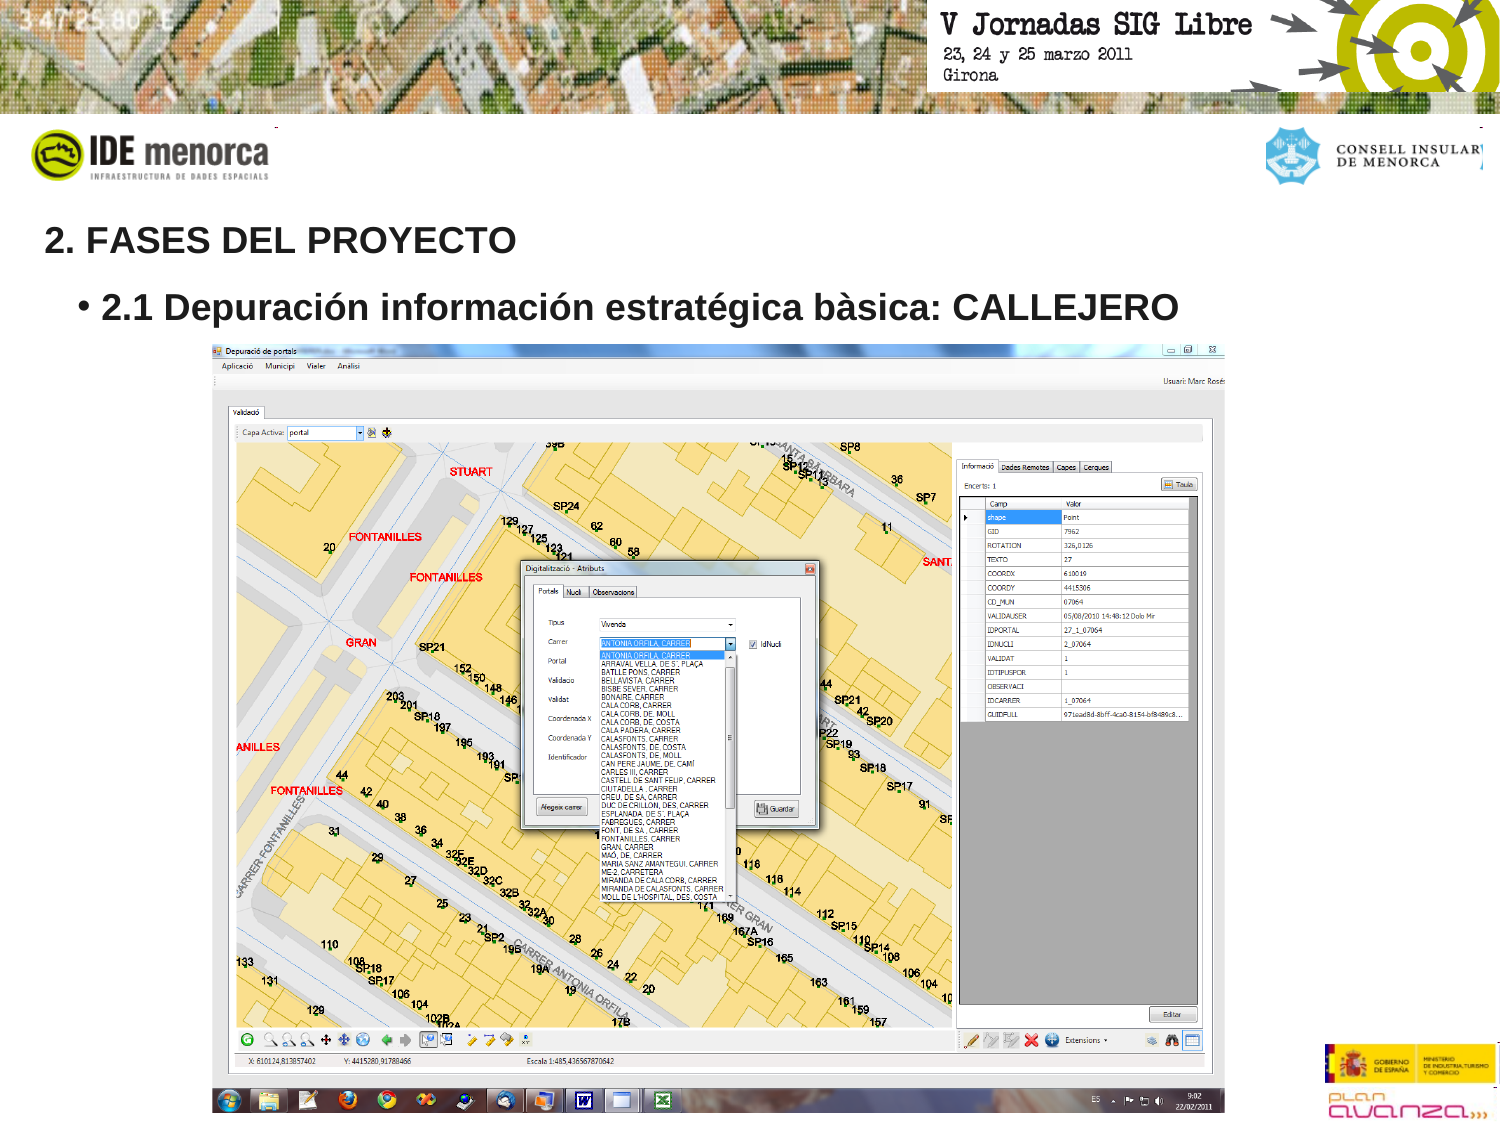

2. FASES DEL PROYECTO
 2.1 Depuración información estratégica bàsica: CALLEJERO